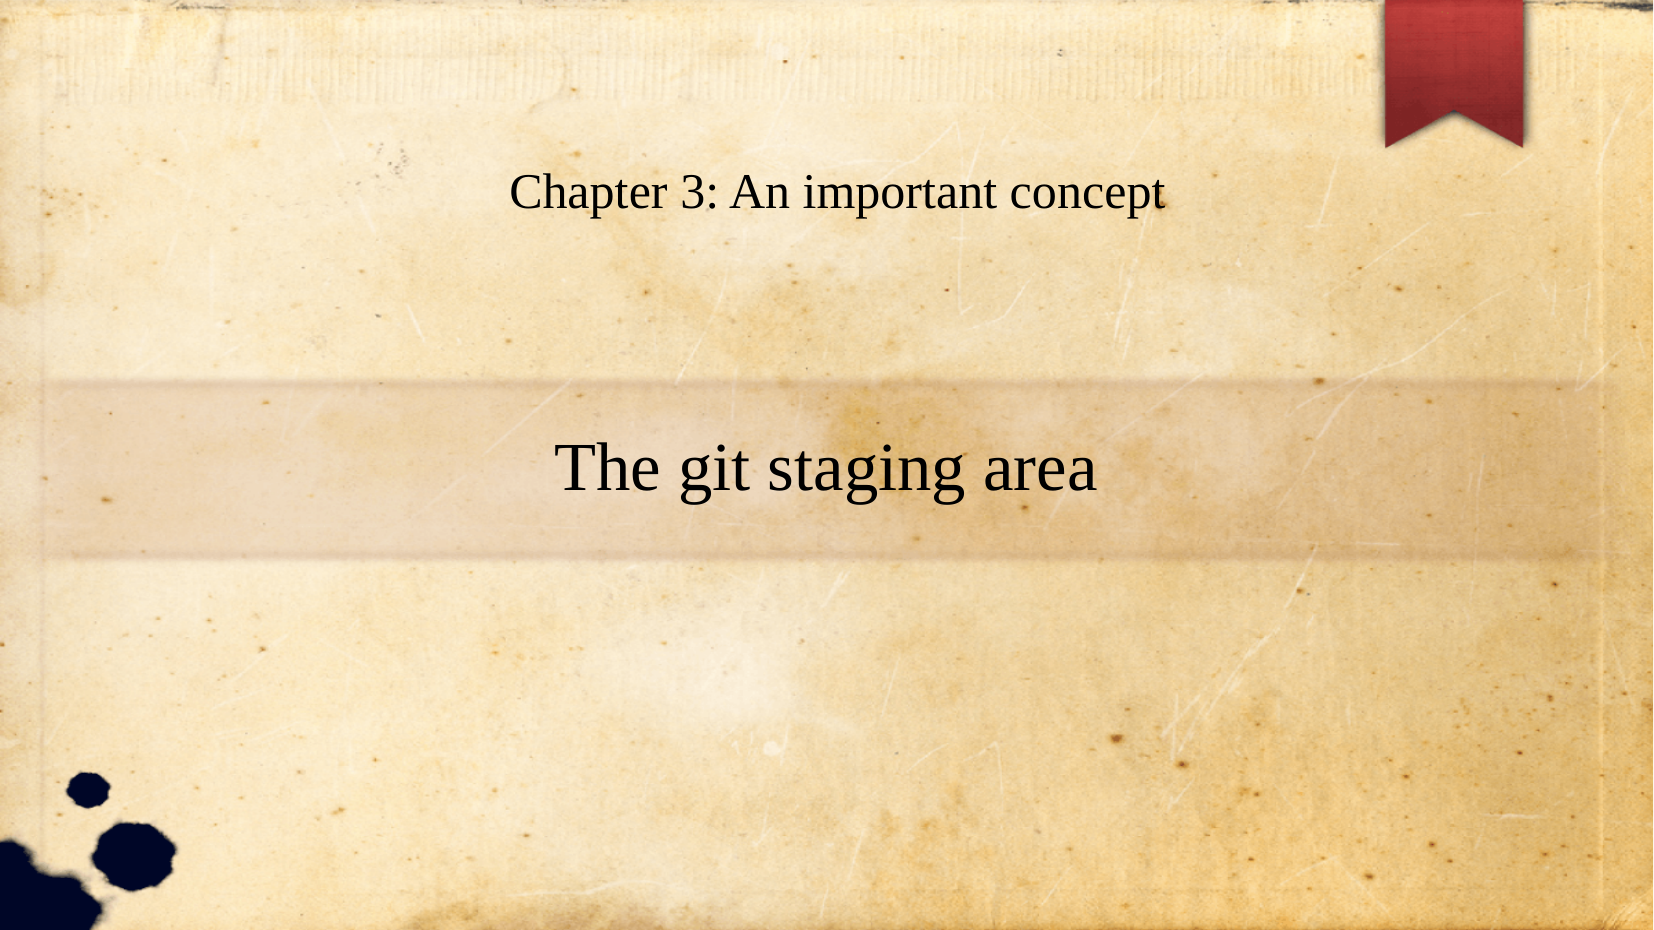

Chapter 3: An important concept
# The git staging area